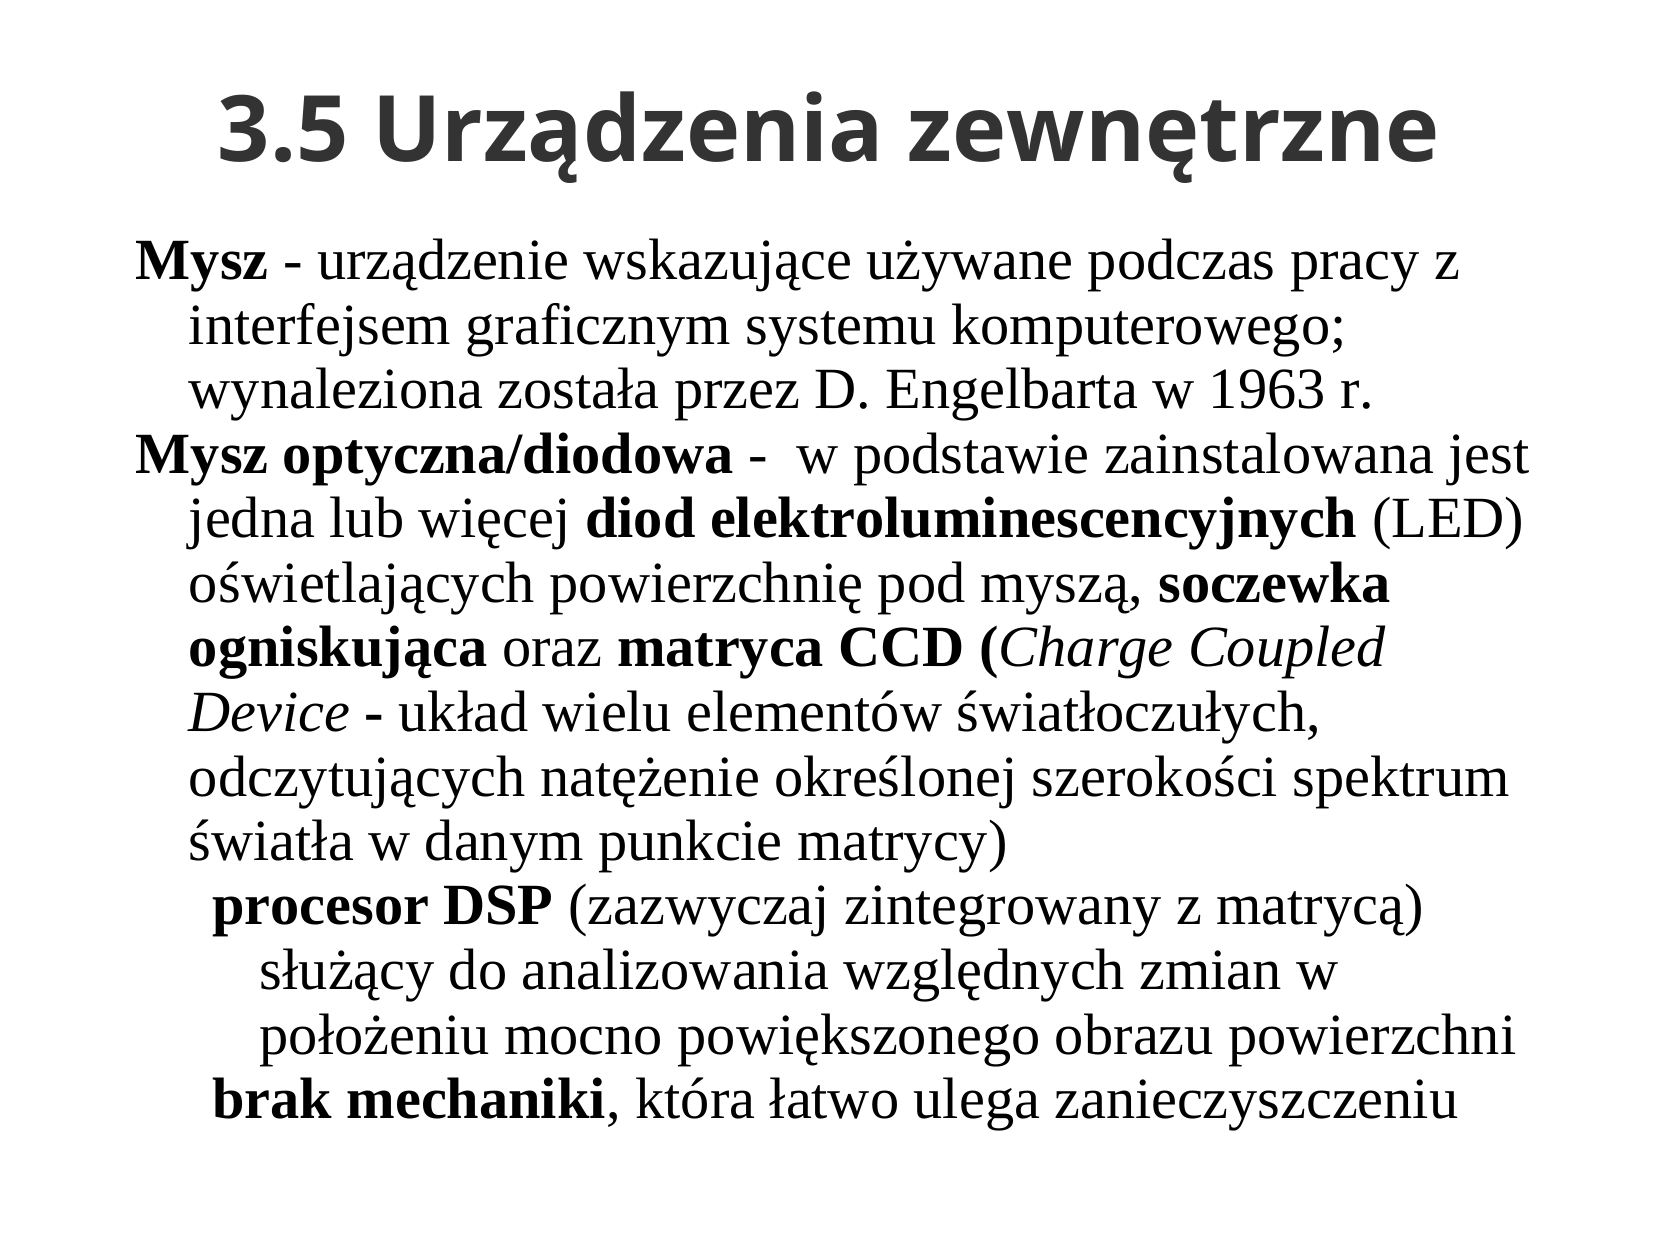

# 3.5 Urządzenia zewnętrzne
Mysz - urządzenie wskazujące używane podczas pracy z interfejsem graficznym systemu komputerowego; wynaleziona została przez D. Engelbarta w 1963 r.
Mysz optyczna/diodowa - w podstawie zainstalowana jest jedna lub więcej diod elektroluminescencyjnych (LED) oświetlających powierzchnię pod myszą, soczewka ogniskująca oraz matryca CCD (Charge Coupled Device - układ wielu elementów światłoczułych, odczytujących natężenie określonej szerokości spektrum światła w danym punkcie matrycy)
procesor DSP (zazwyczaj zintegrowany z matrycą) służący do analizowania względnych zmian w położeniu mocno powiększonego obrazu powierzchni
brak mechaniki, która łatwo ulega zanieczyszczeniu